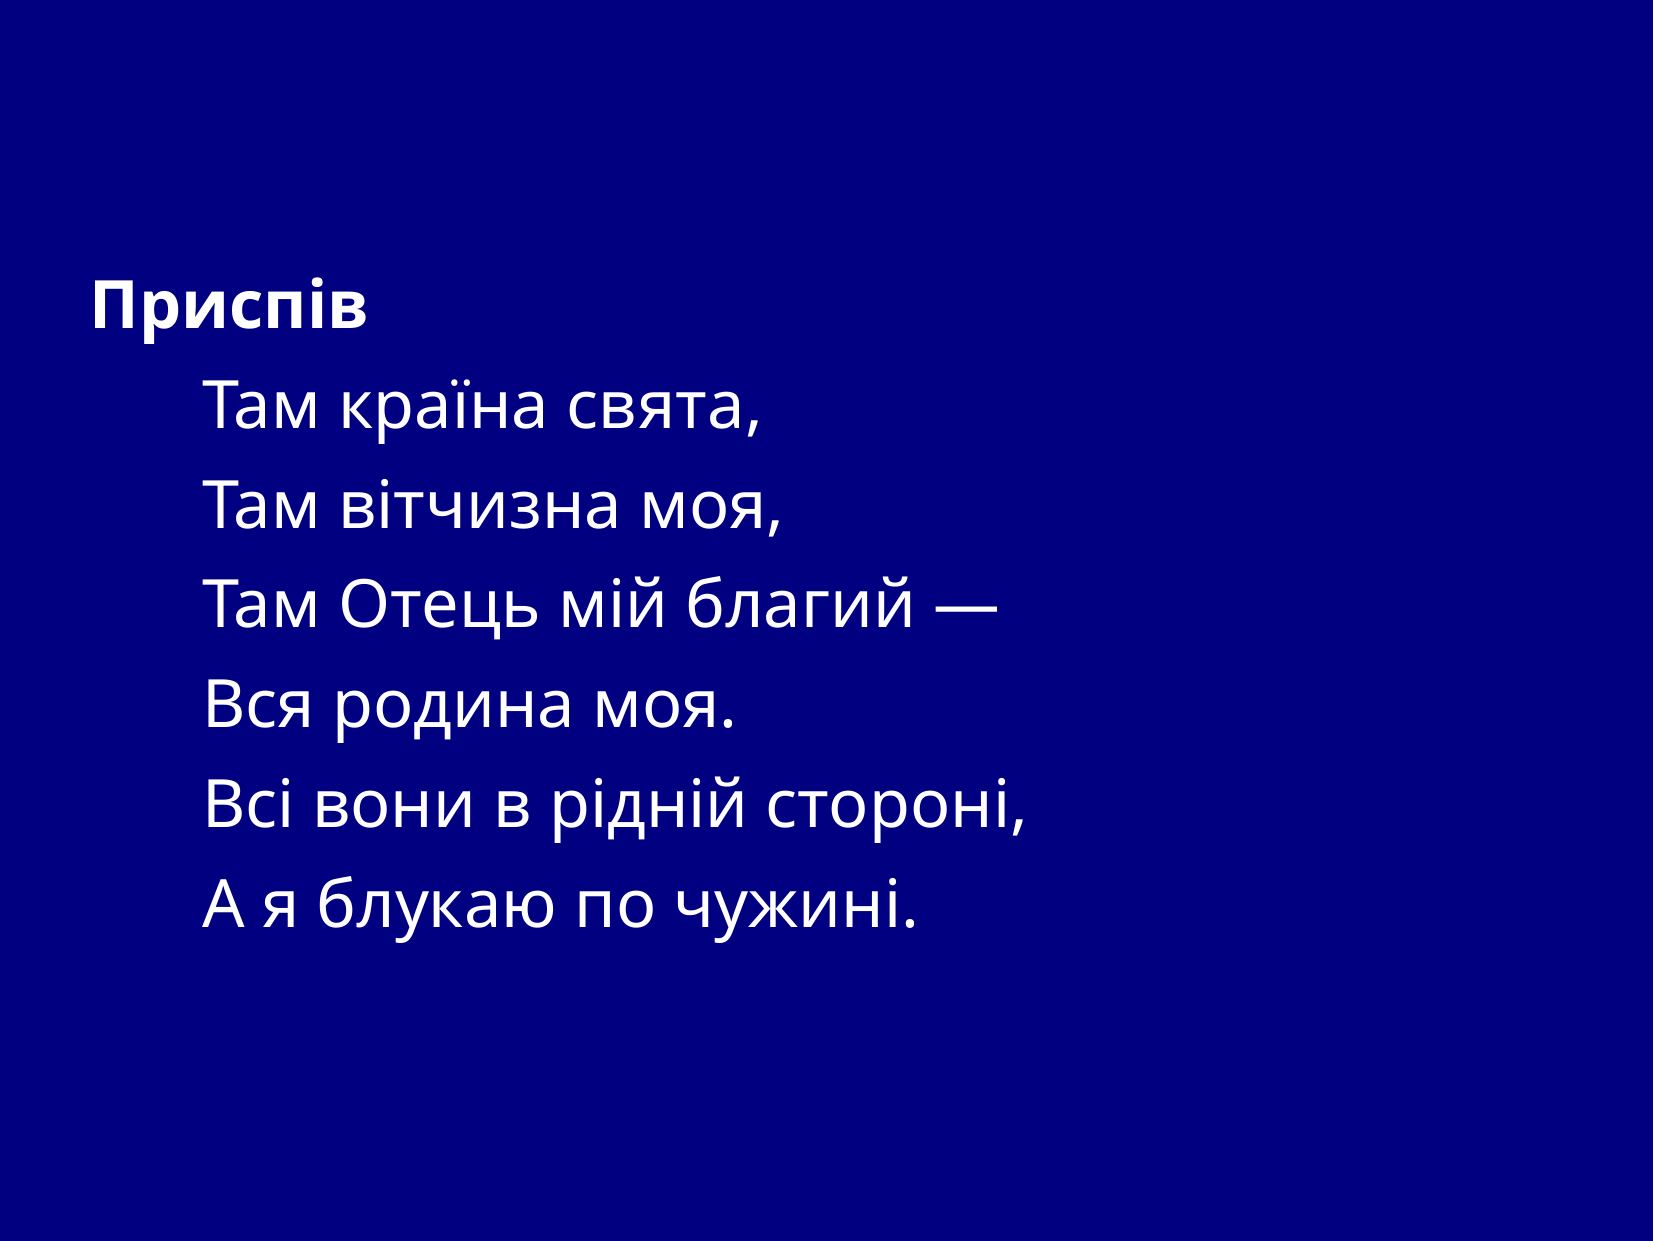

Приспів
	Там країна свята,
	Там вітчизна моя,
	Там Отець мій благий ―
	Вся родина моя.
	Всі вони в рідній стороні,
	А я блукаю по чужині.